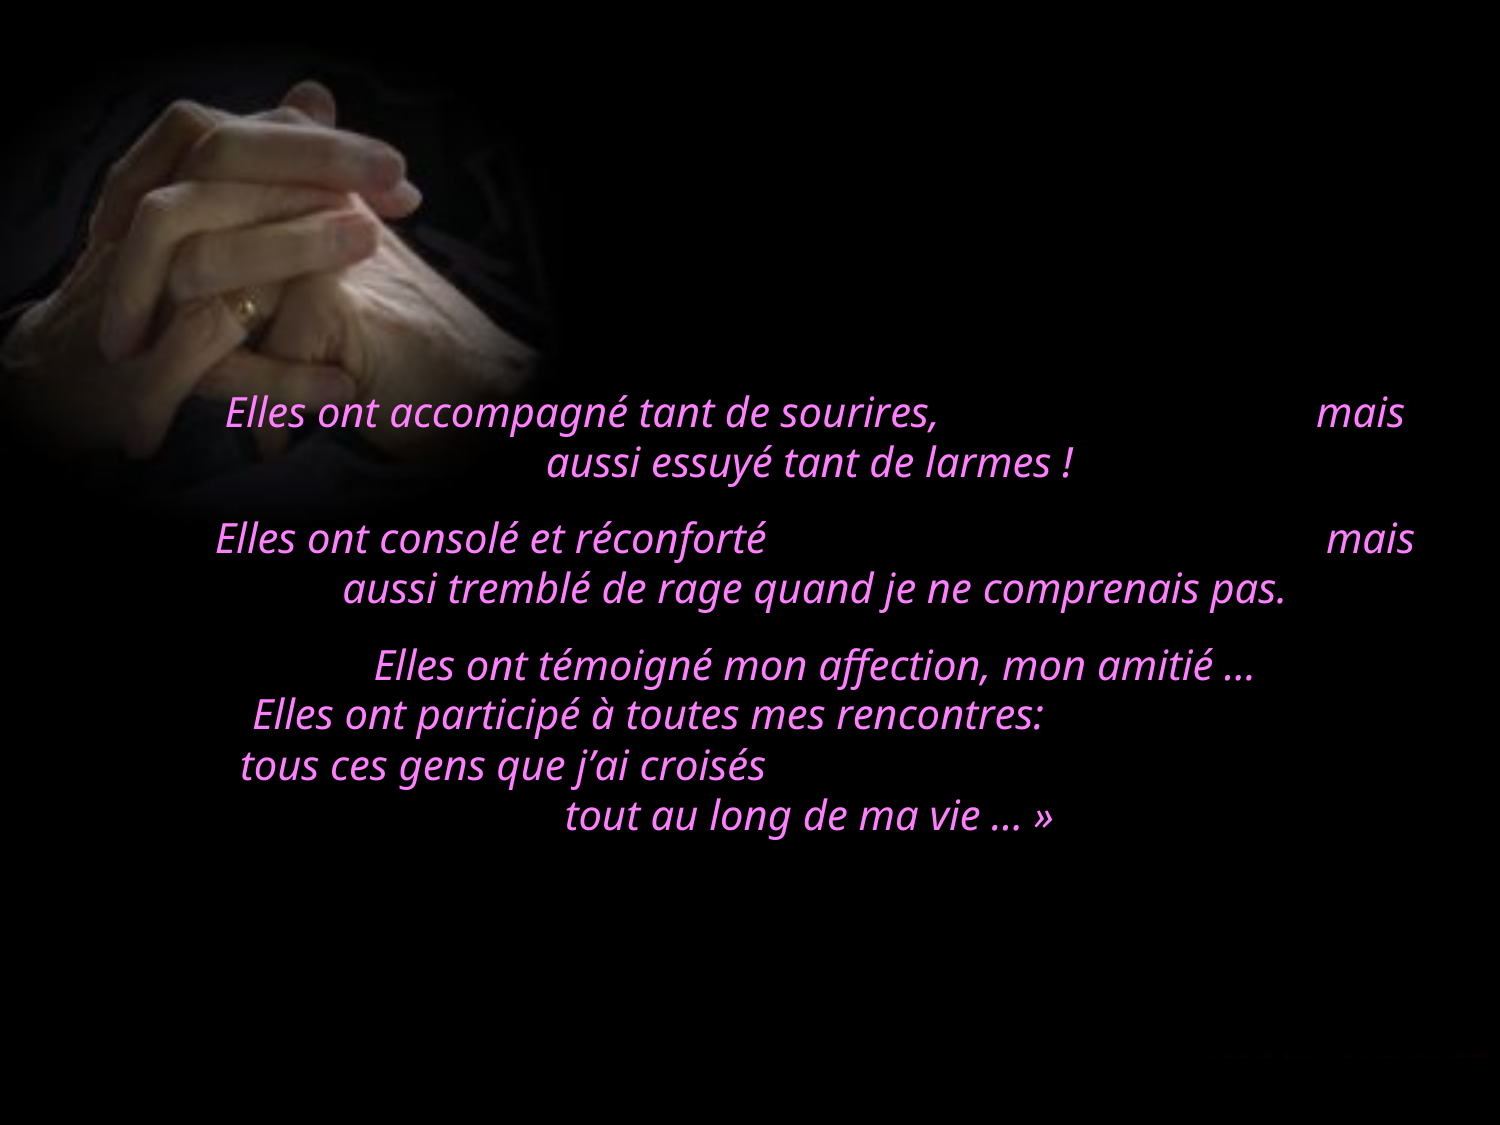

Elles ont accompagné tant de sourires, mais aussi essuyé tant de larmes !
Elles ont consolé et réconforté mais aussi tremblé de rage quand je ne comprenais pas.
Elles ont témoigné mon affection, mon amitié …
Elles ont participé à toutes mes rencontres: tous ces gens que j’ai croisés tout au long de ma vie … »